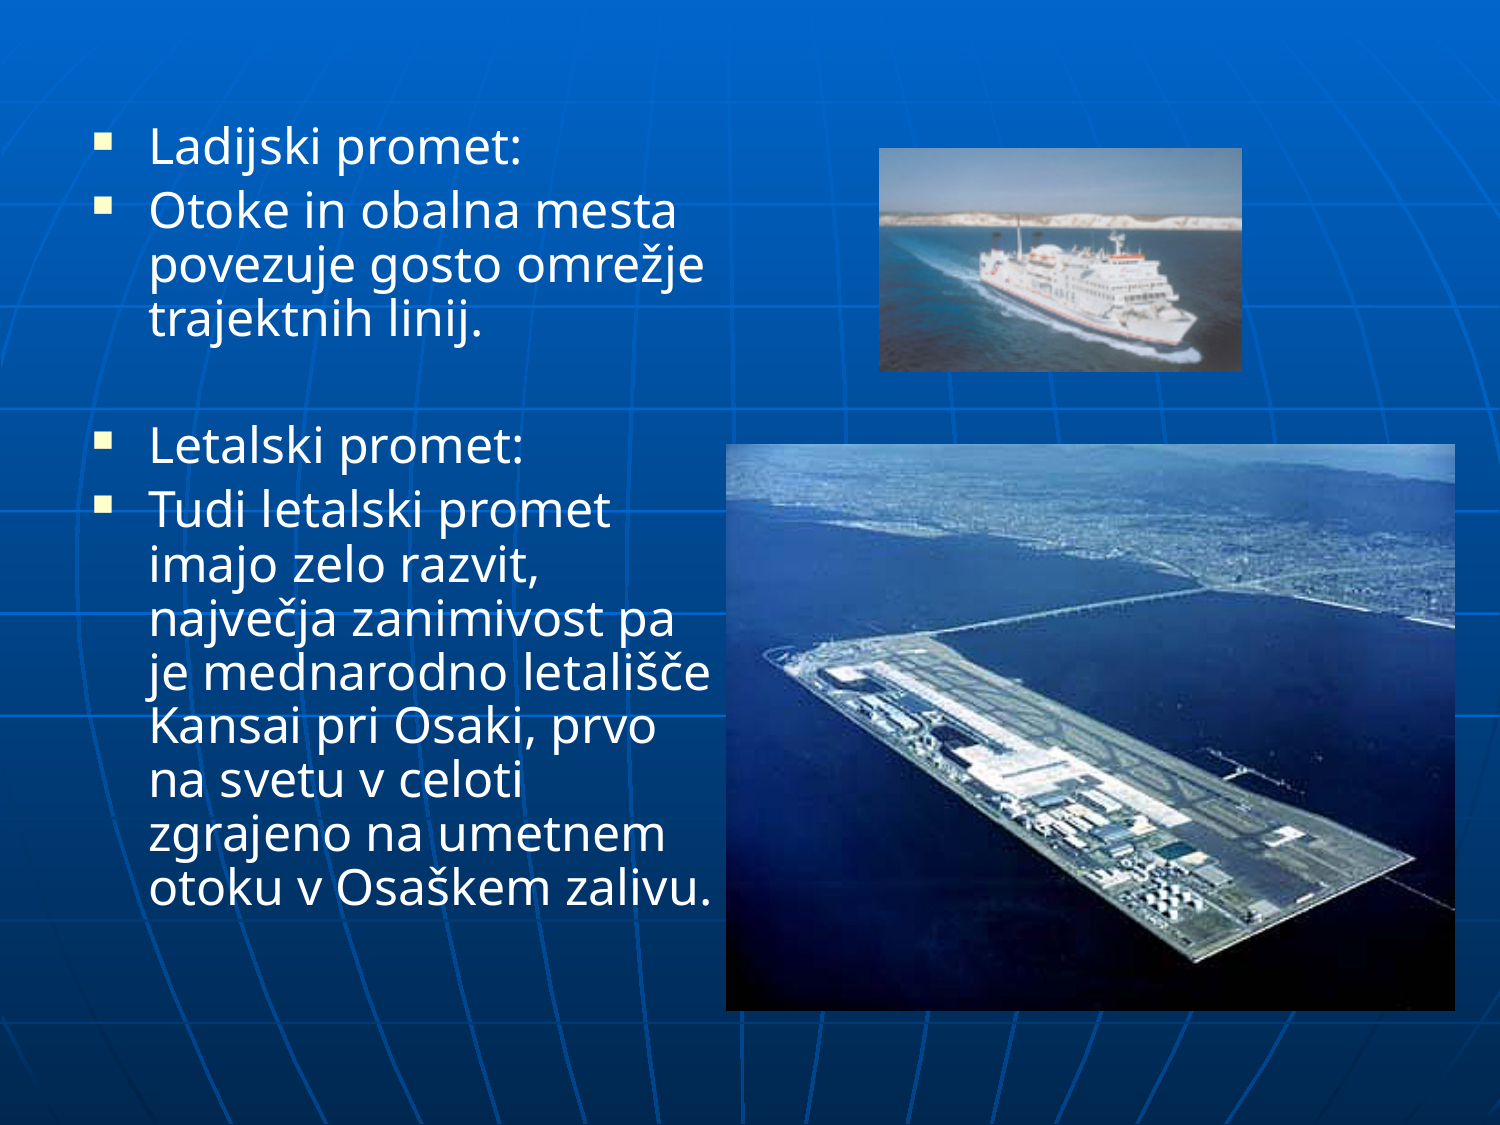

# Ladijski promet:
Otoke in obalna mesta povezuje gosto omrežje trajektnih linij.
Letalski promet:
Tudi letalski promet imajo zelo razvit, največja zanimivost pa je mednarodno letališče Kansai pri Osaki, prvo na svetu v celoti zgrajeno na umetnem otoku v Osaškem zalivu.